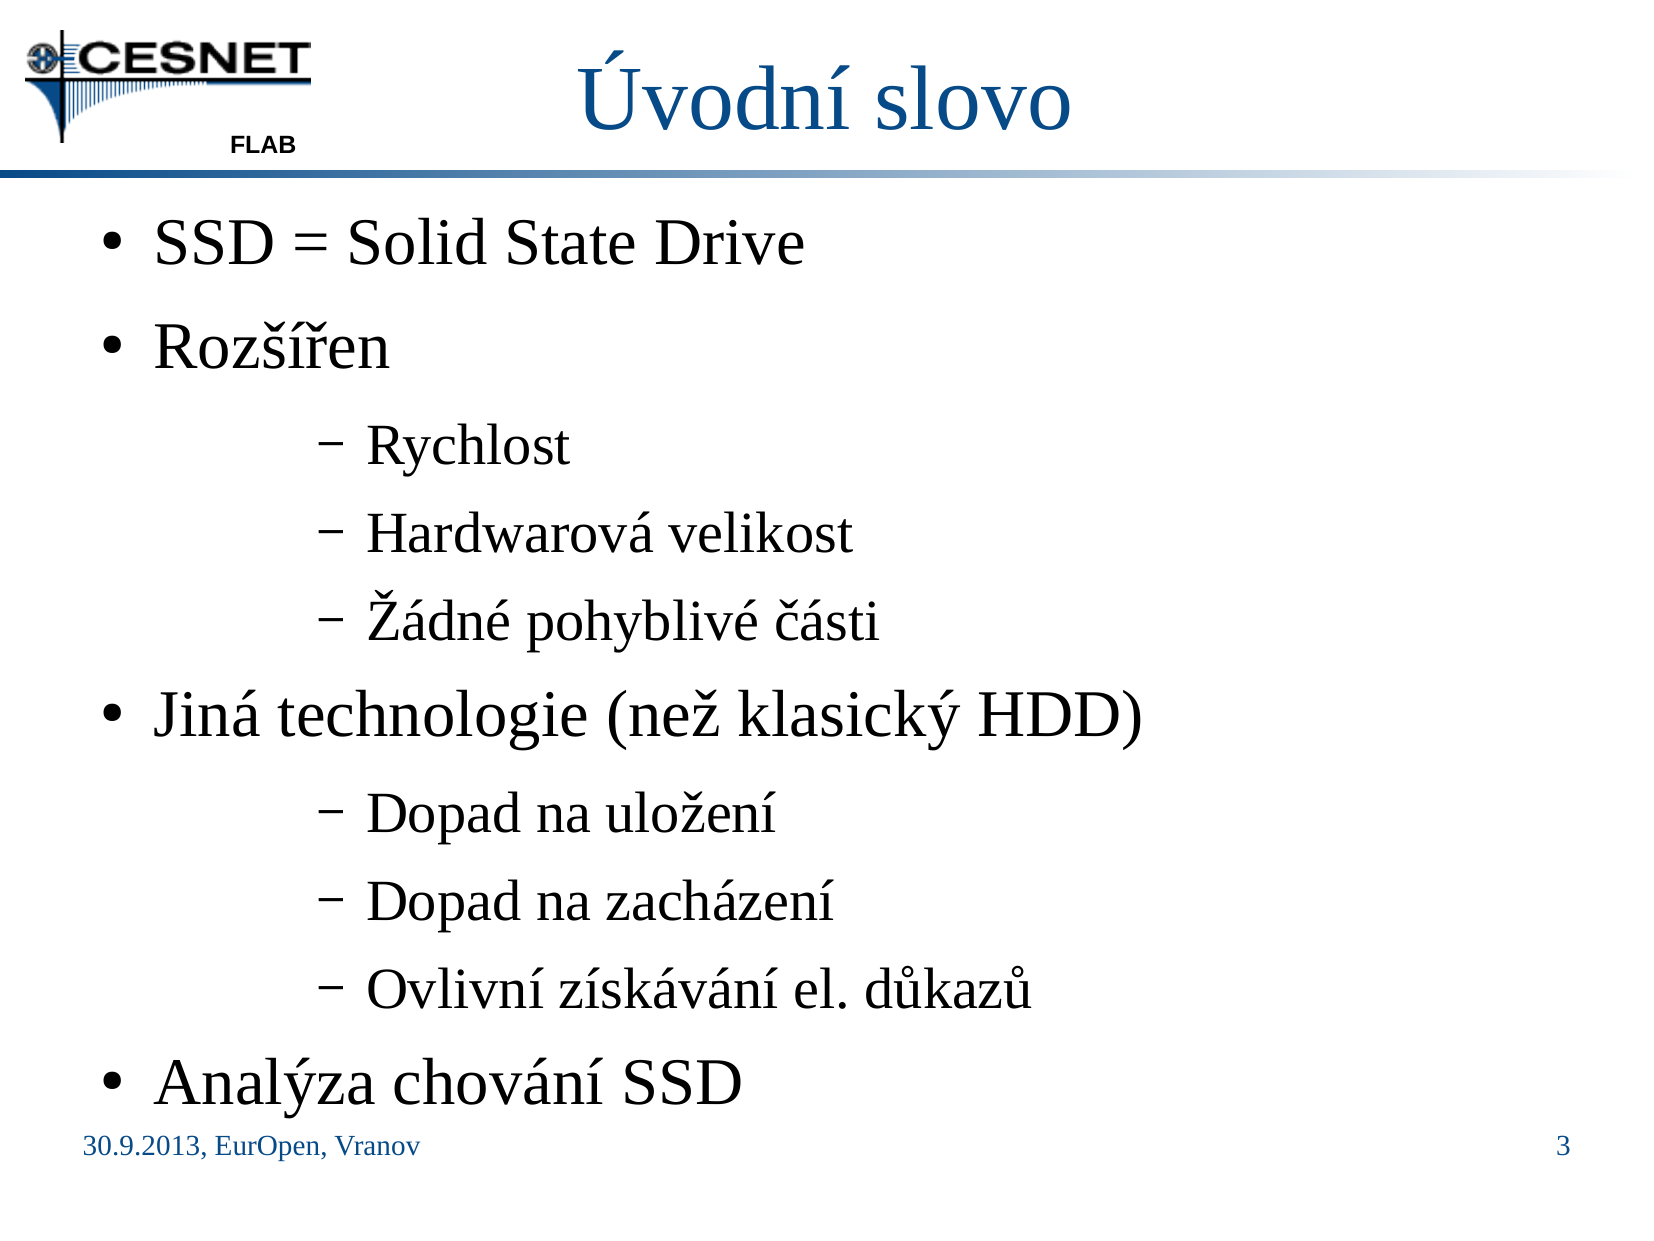

# Úvodní slovo
SSD = Solid State Drive
Rozšířen
Rychlost
Hardwarová velikost
Žádné pohyblivé části
Jiná technologie (než klasický HDD)
Dopad na uložení
Dopad na zacházení
Ovlivní získávání el. důkazů
Analýza chování SSD
30.9.2013, EurOpen, Vranov
3